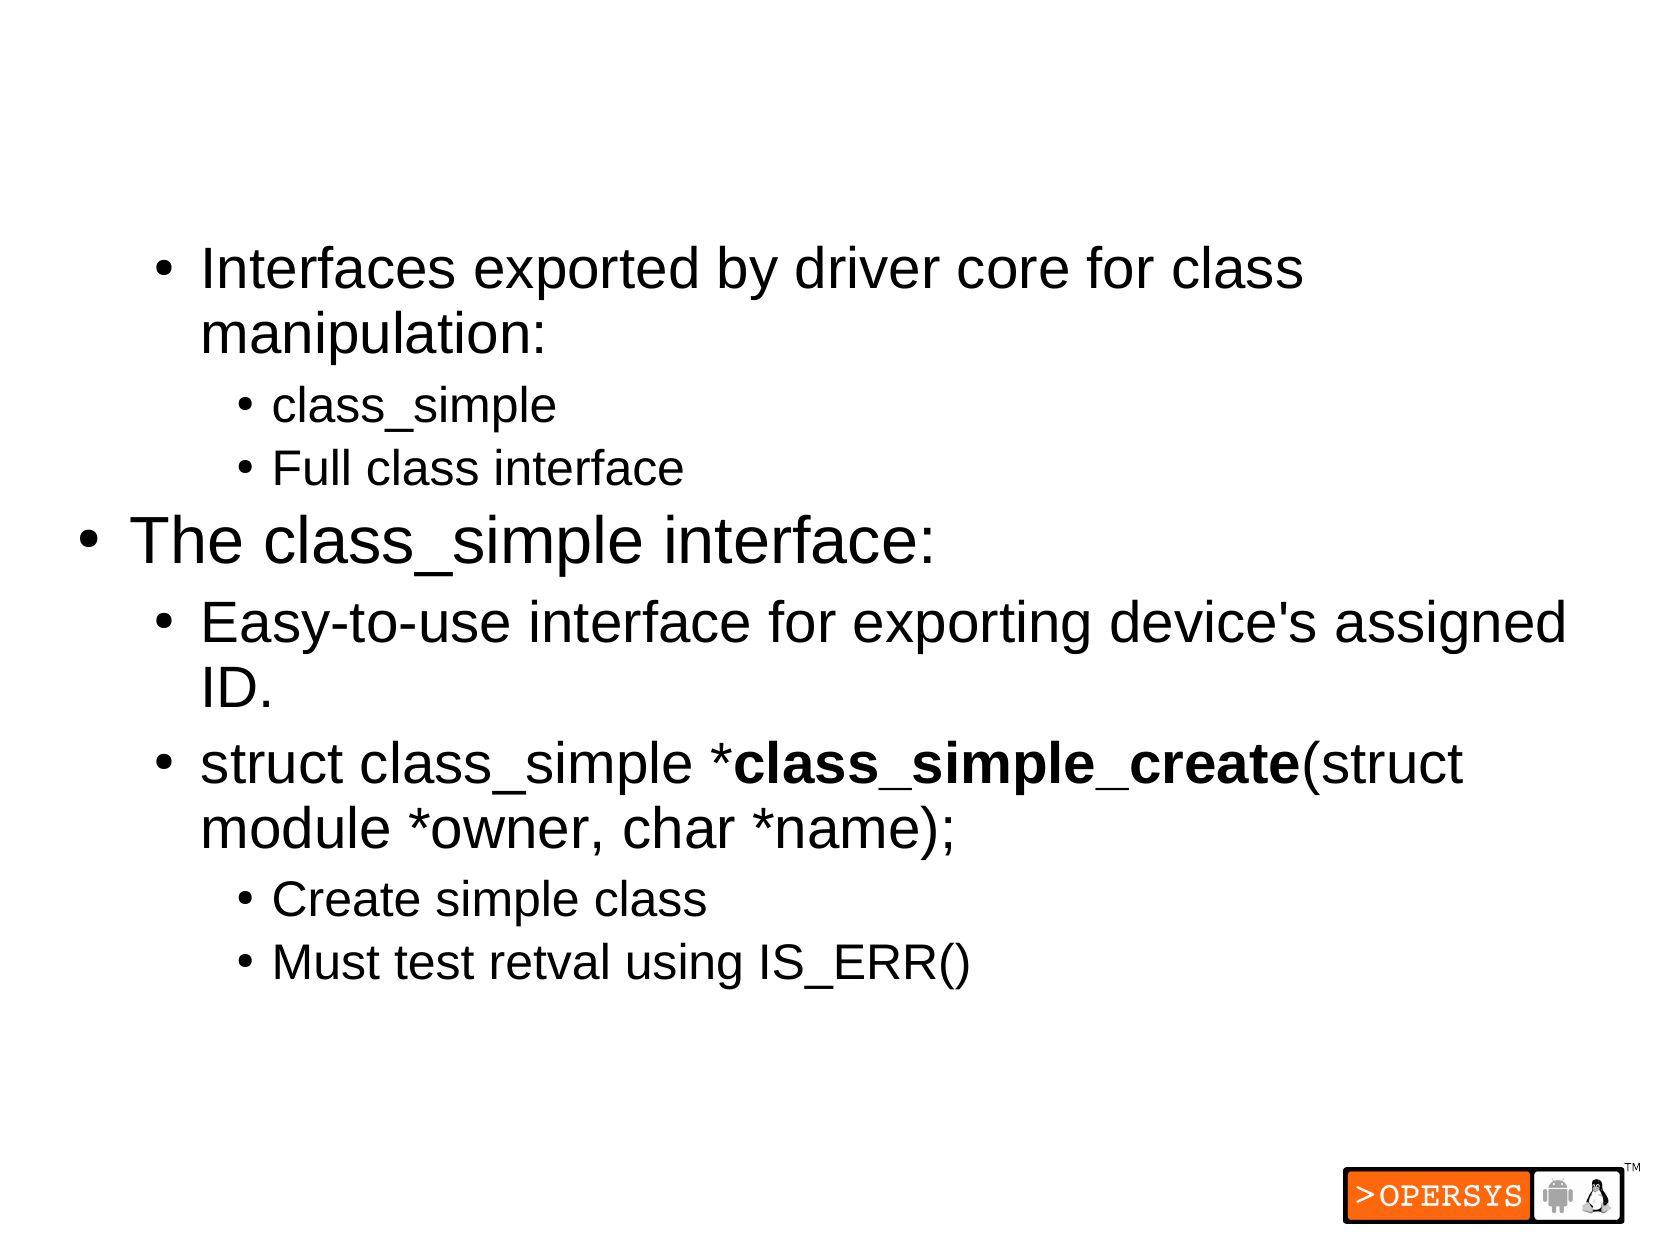

# Interfaces exported by driver core for class manipulation:
class_simple
Full class interface
The class_simple interface:
Easy-to-use interface for exporting device's assigned ID.
struct class_simple *class_simple_create(struct module *owner, char *name);
Create simple class
Must test retval using IS_ERR()